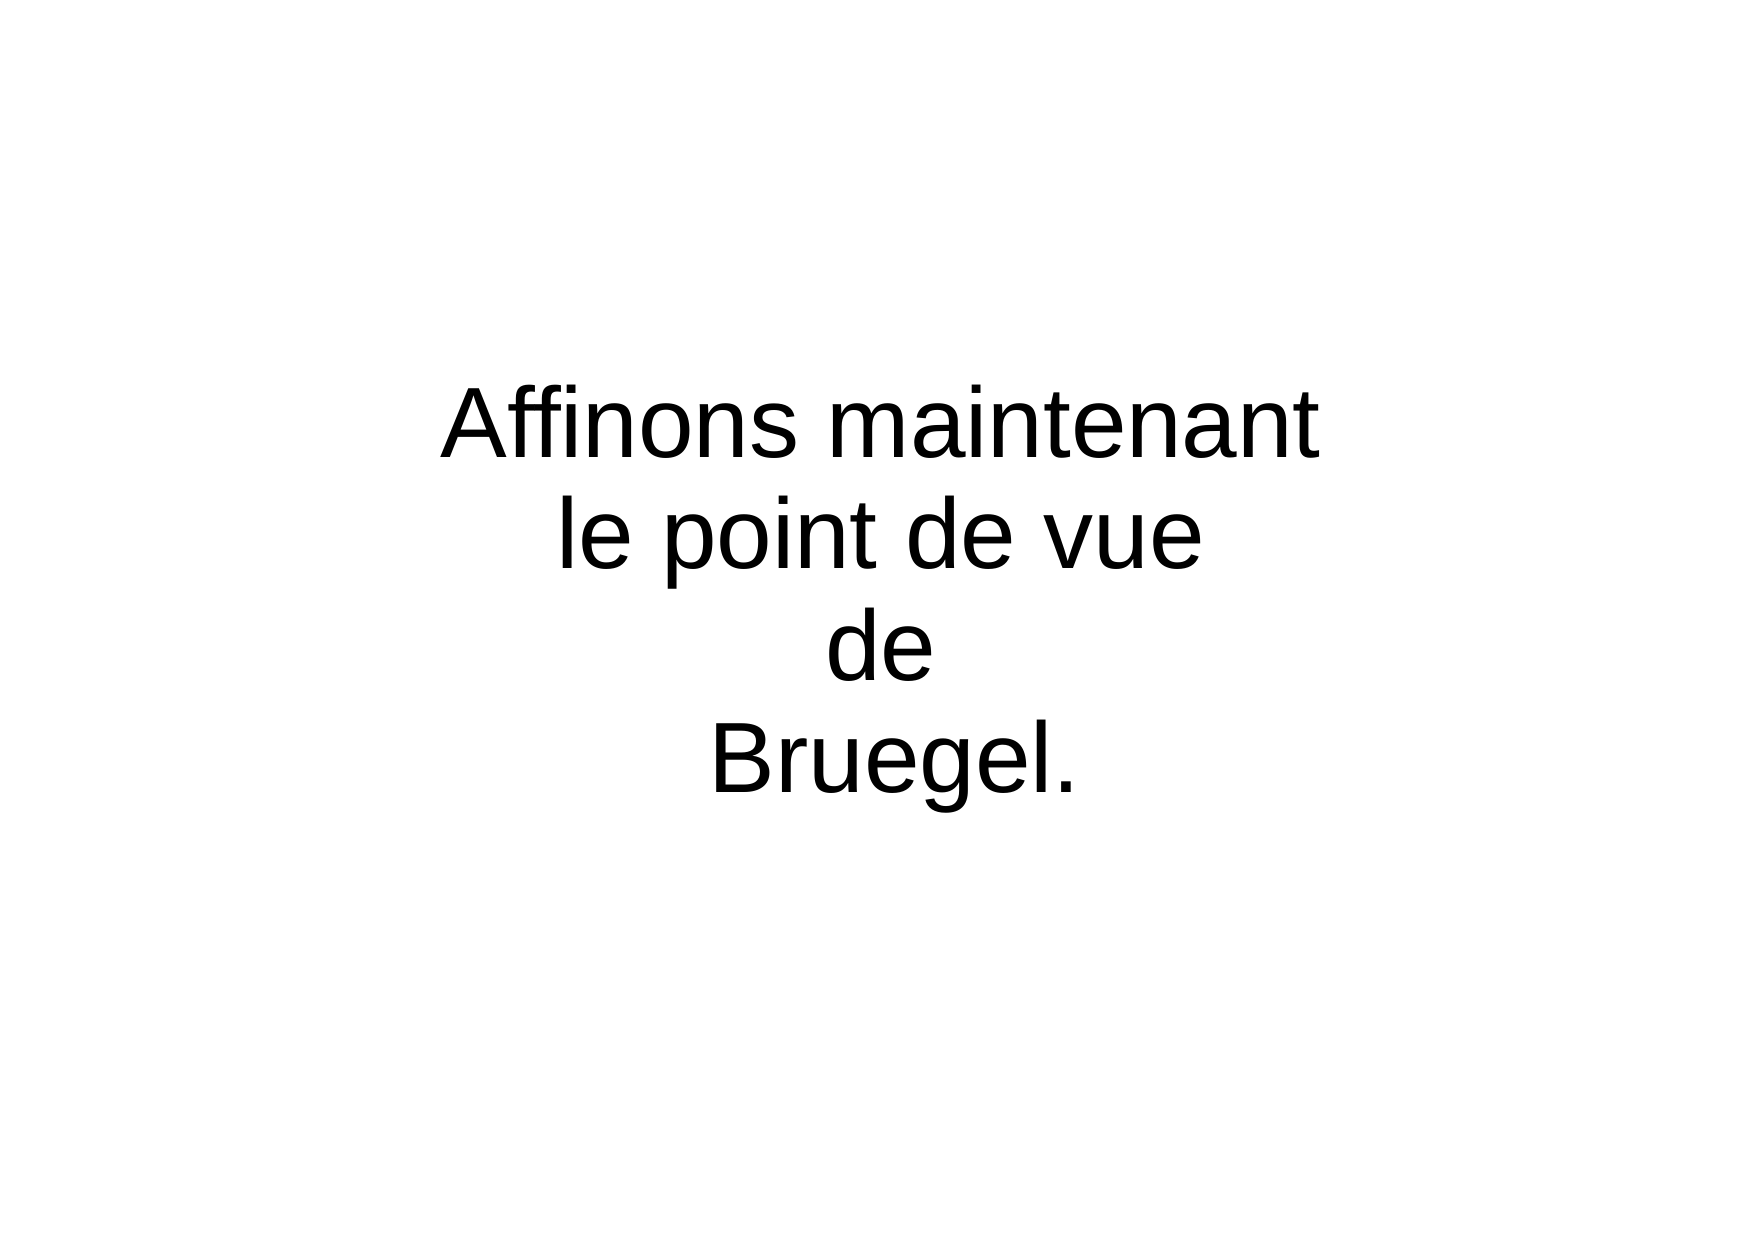

Affinons maintenant
le point de vue
de
Bruegel.